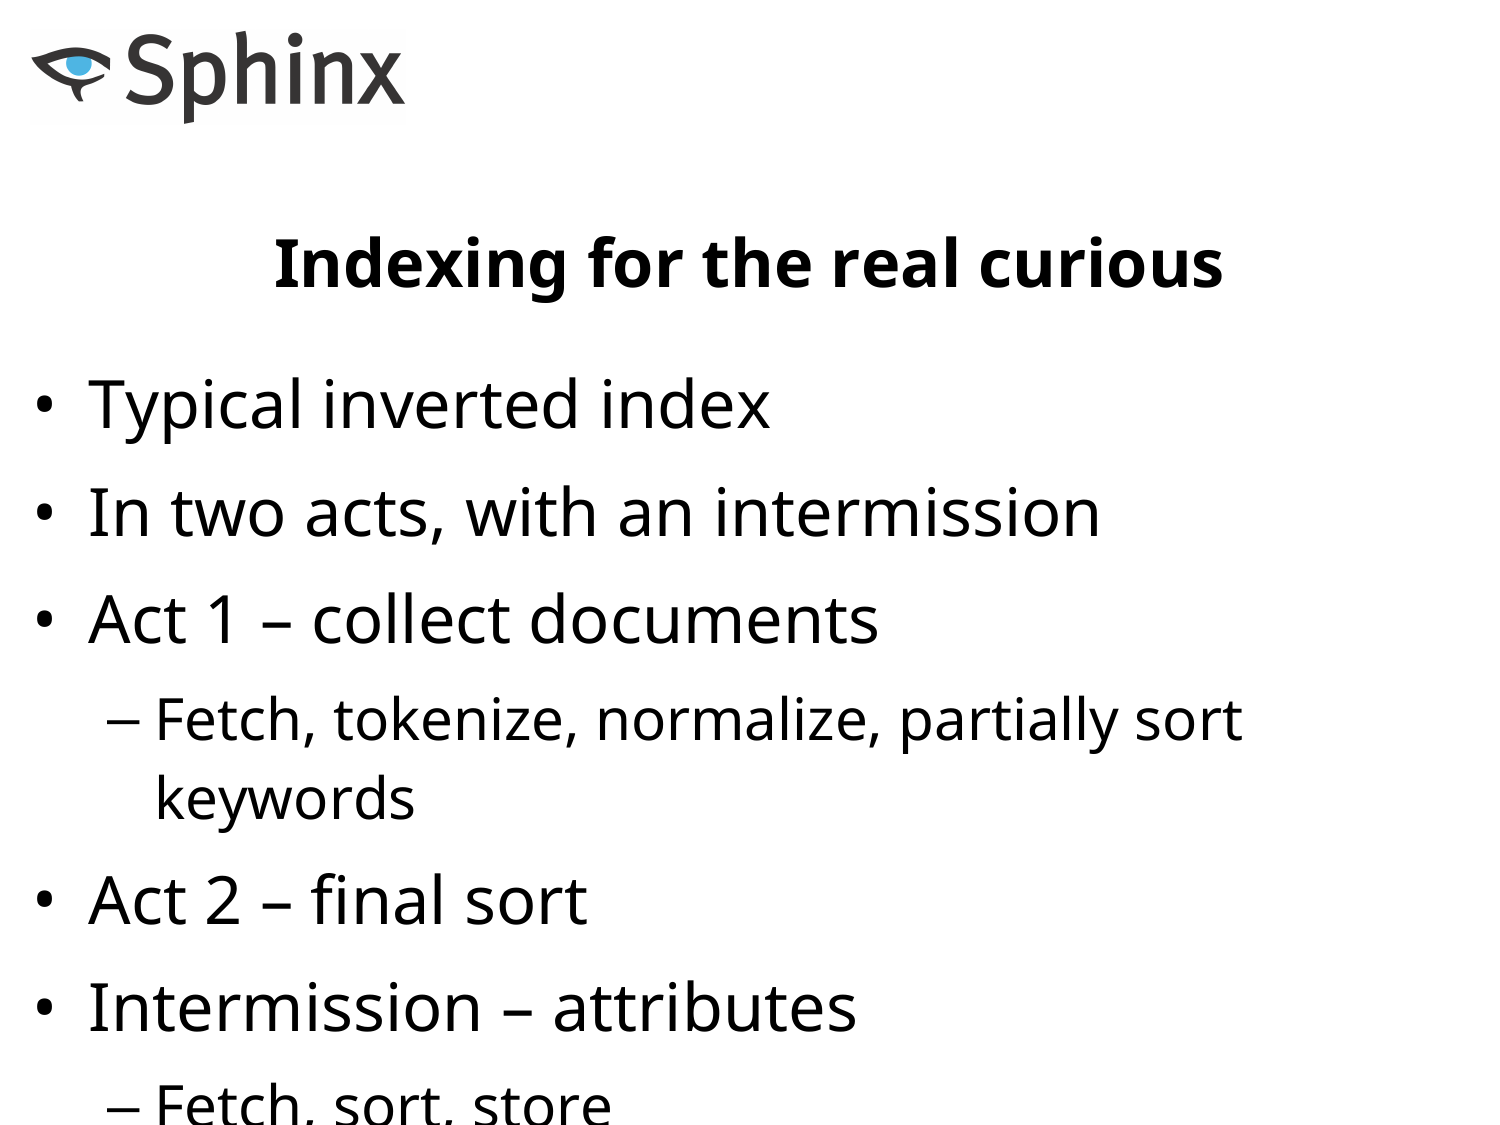

# Indexing for the real curious
Typical inverted index
In two acts, with an intermission
Act 1 – collect documents
Fetch, tokenize, normalize, partially sort keywords
Act 2 – final sort
Intermission – attributes
Fetch, sort, store